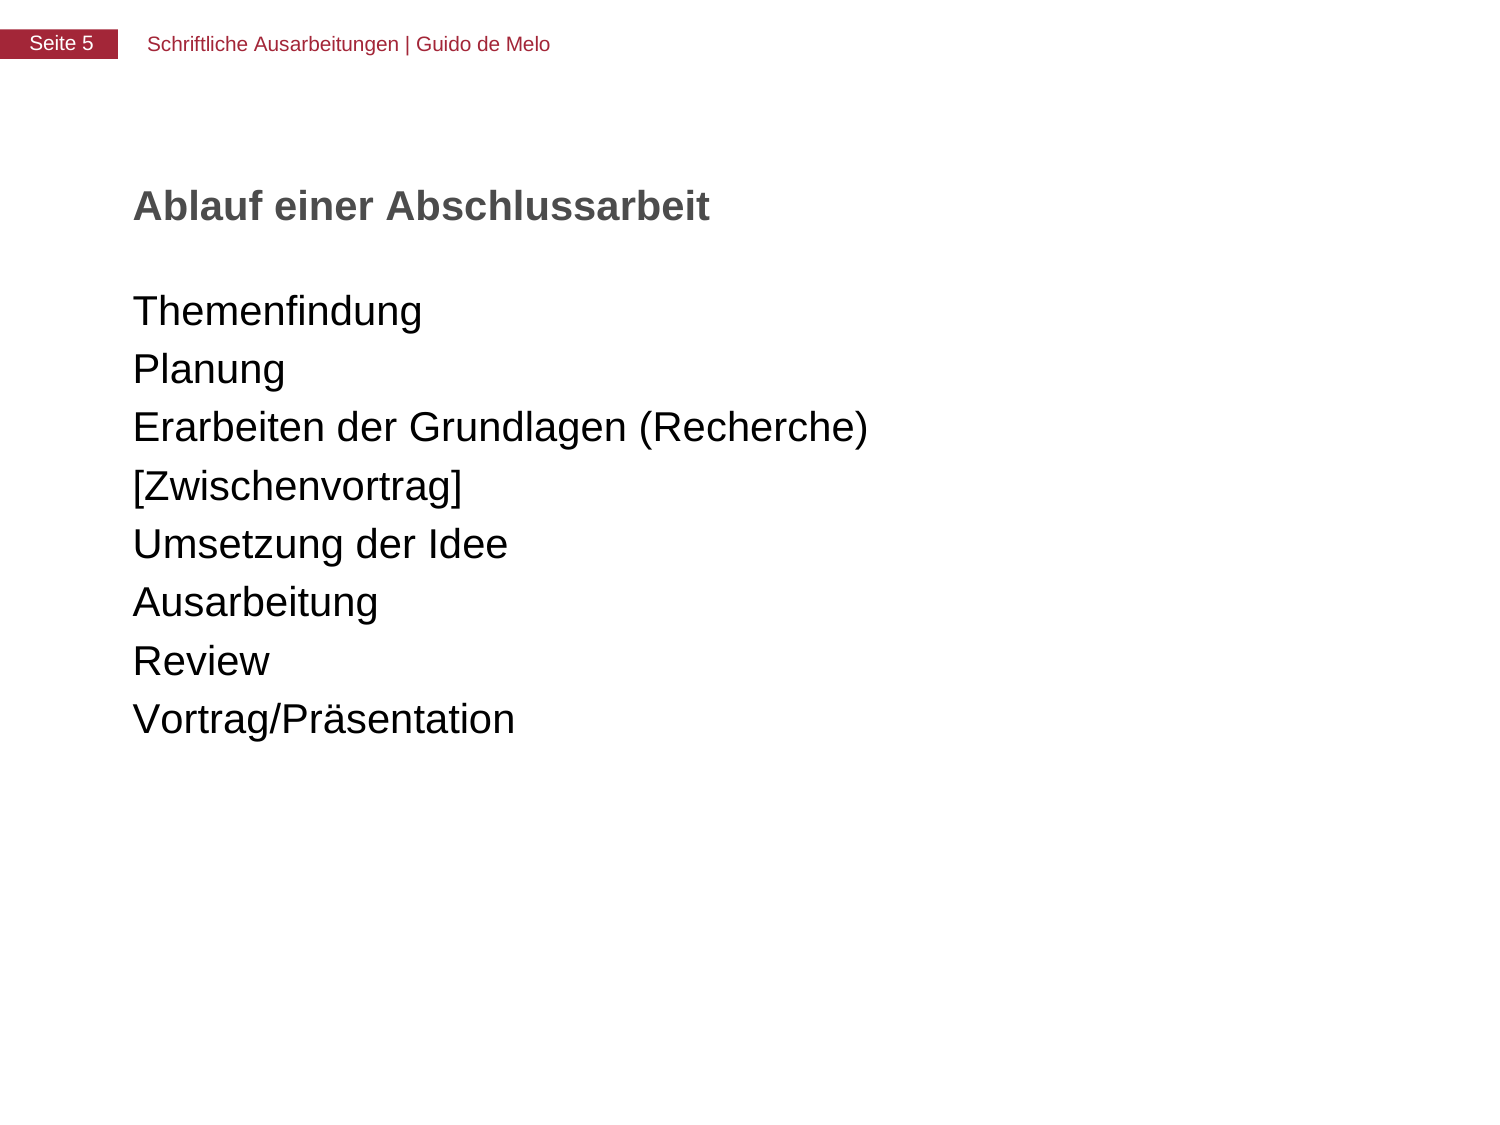

# Ablauf einer Abschlussarbeit
Themenfindung
Planung
Erarbeiten der Grundlagen (Recherche)
[Zwischenvortrag]
Umsetzung der Idee
Ausarbeitung
Review
Vortrag/Präsentation